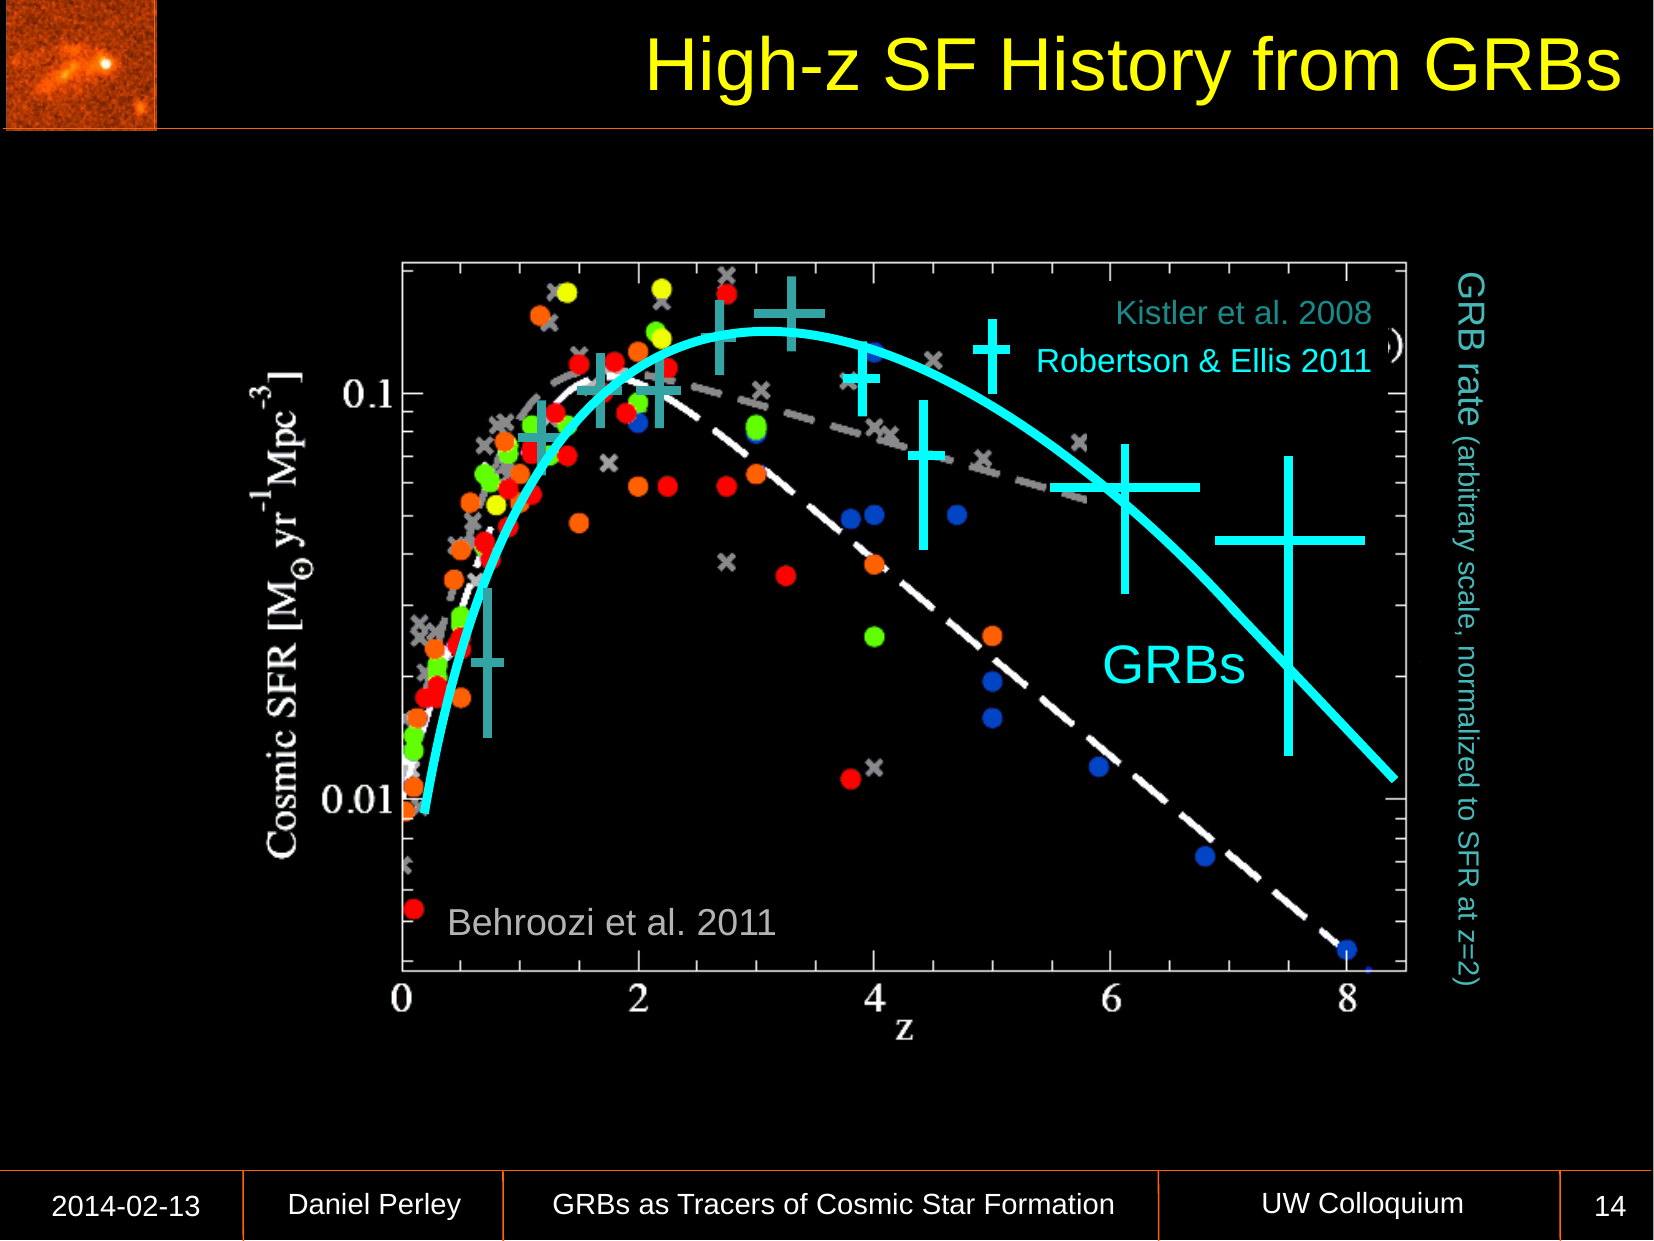

# High-z SF History from GRBs
Kistler et al. 2008
Robertson & Ellis 2011
GRBs
GRB rate (arbitrary scale, normalized to SFR at z=2)
Behroozi et al. 2011
2014-02-13
14